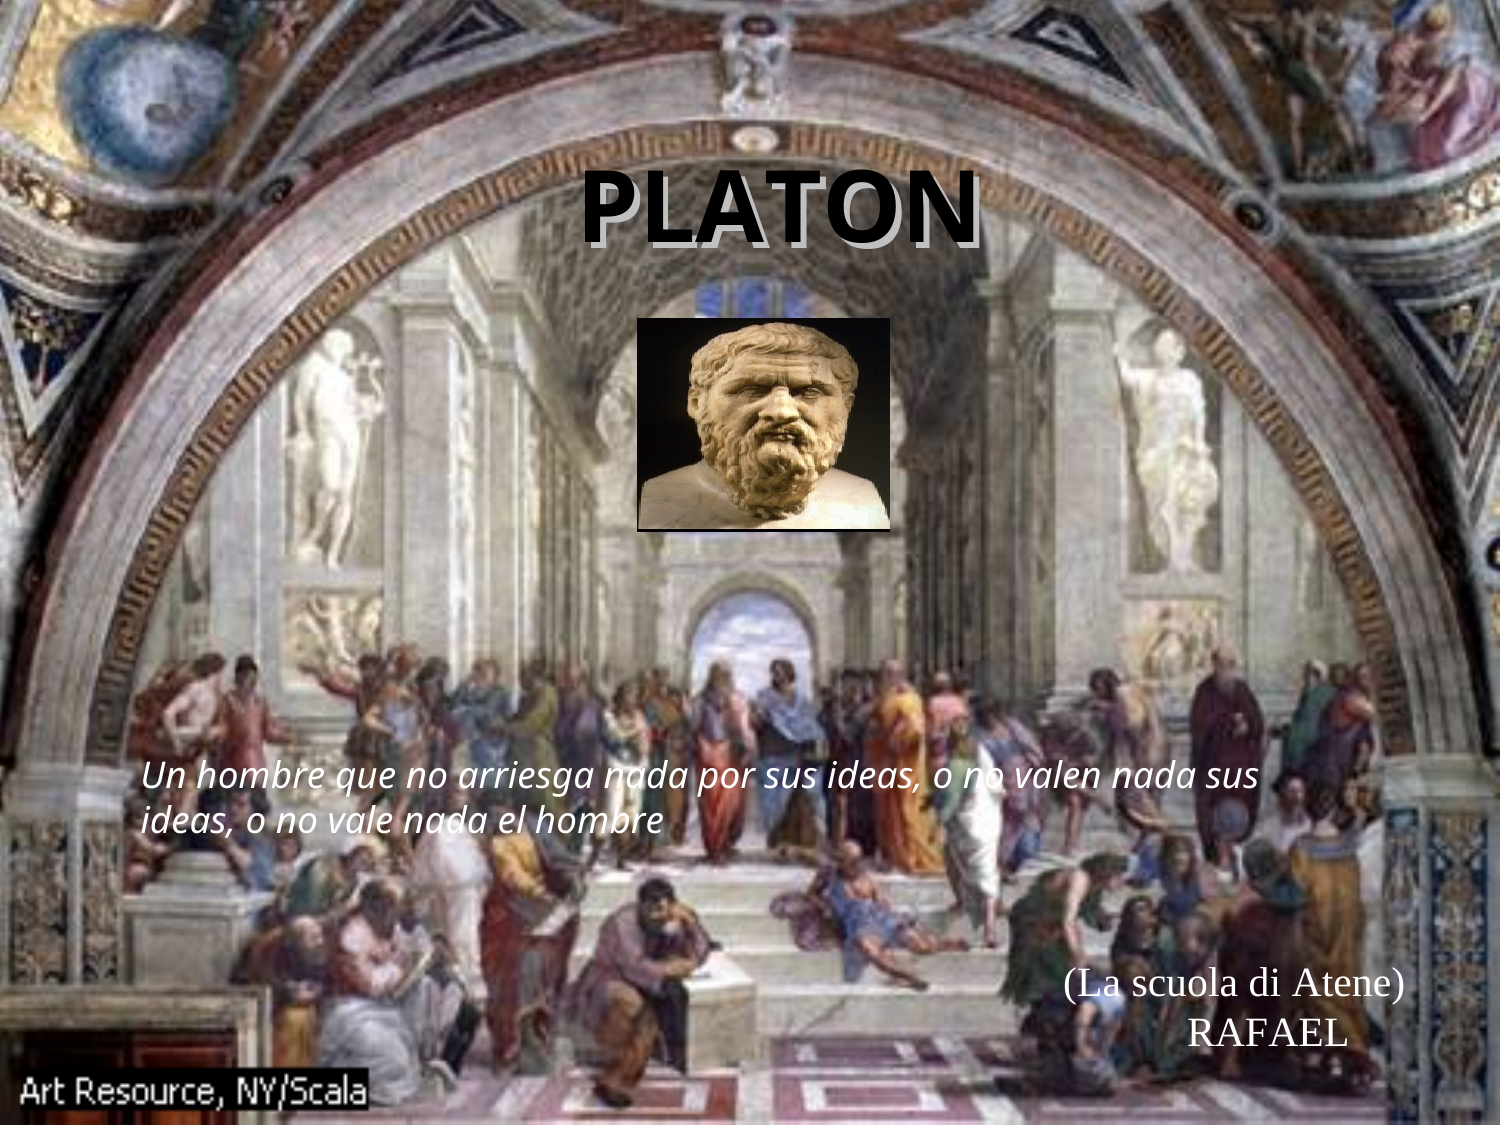

PLATON
Un hombre que no arriesga nada por sus ideas, o no valen nada sus ideas, o no vale nada el hombre
(La scuola di Atene)
RAFAEL
1